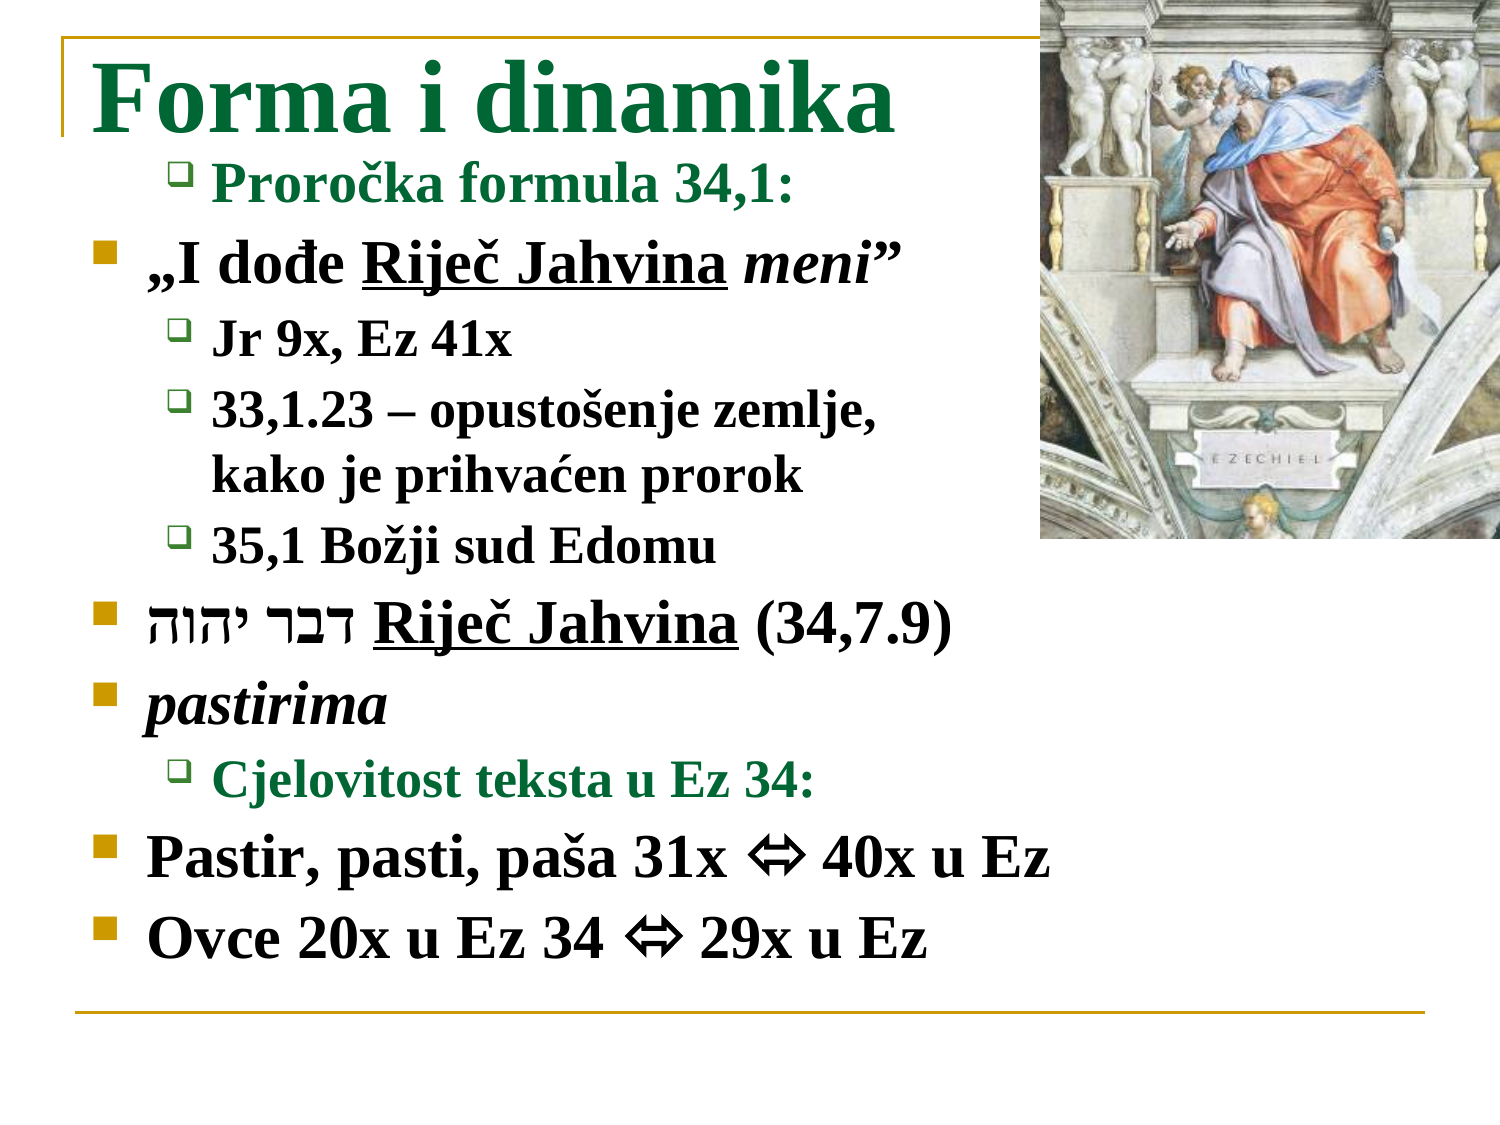

# Forma i dinamika
Proročka formula 34,1:
„I dođe Riječ Jahvina meni”
Jr 9x, Ez 41x
33,1.23 – opustošenje zemlje,
kako je prihvaćen prorok
35,1 Božji sud Edomu
דבר יהוה Riječ Jahvina (34,7.9)
pastirima
Cjelovitost teksta u Ez 34:
Pastir, pasti, paša 31x  40x u Ez
Ovce 20x u Ez 34  29x u Ez